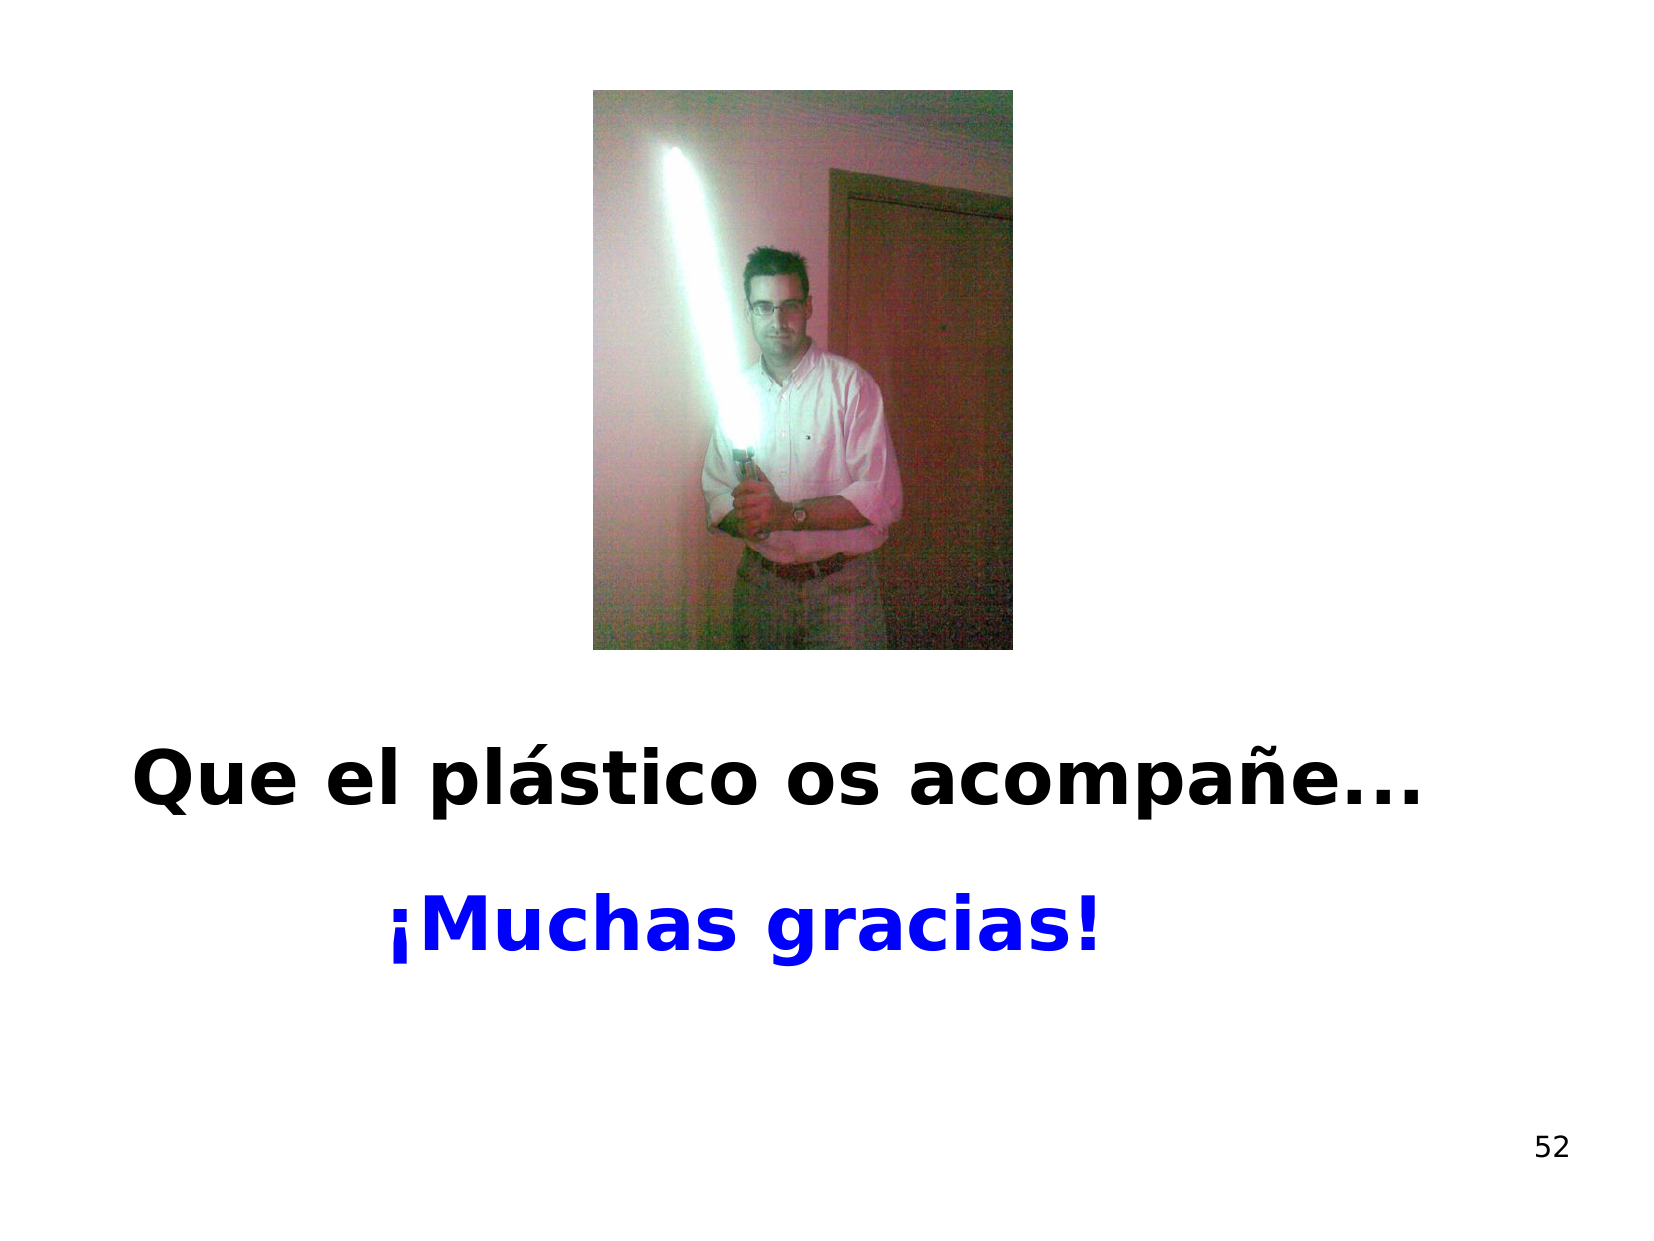

Que el plástico os acompañe...
¡Muchas gracias!
52